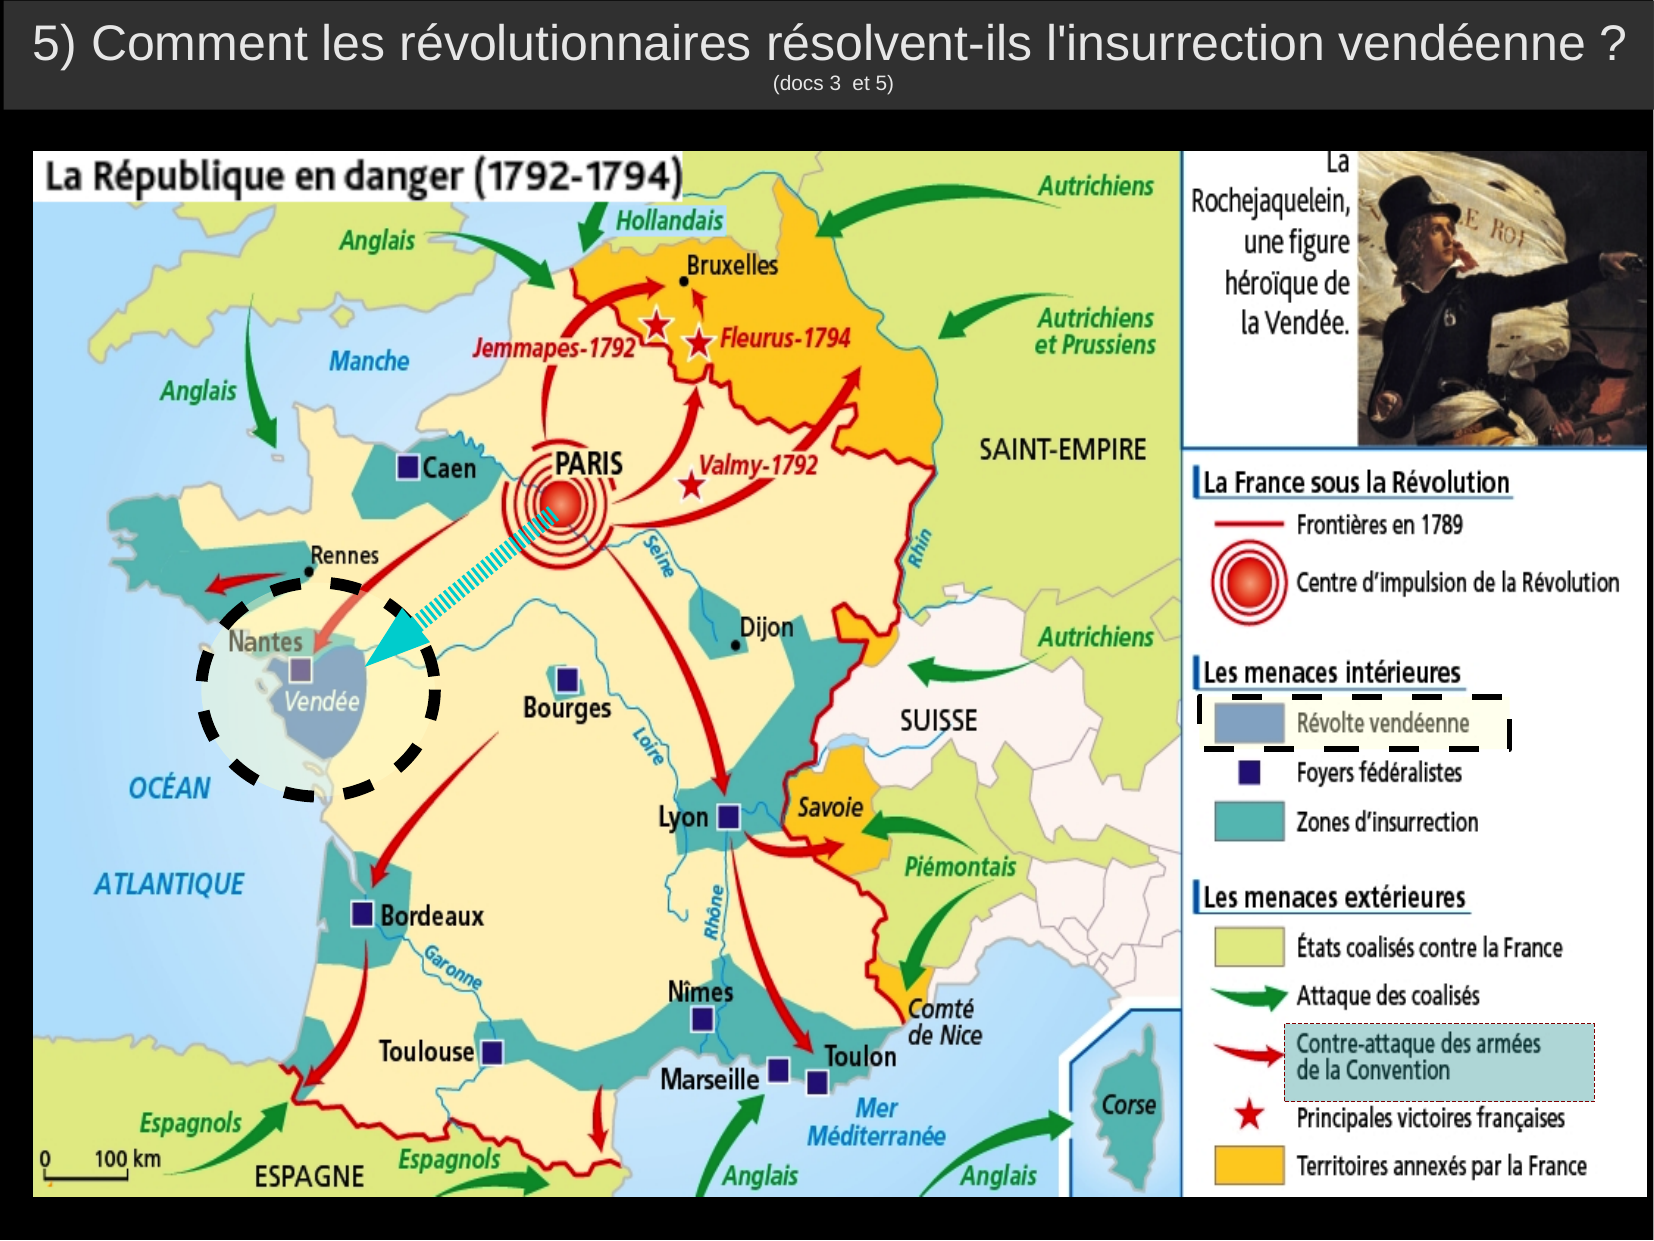

5) Comment les révolutionnaires résolvent-ils l'insurrection vendéenne ?
(docs 3 et 5)